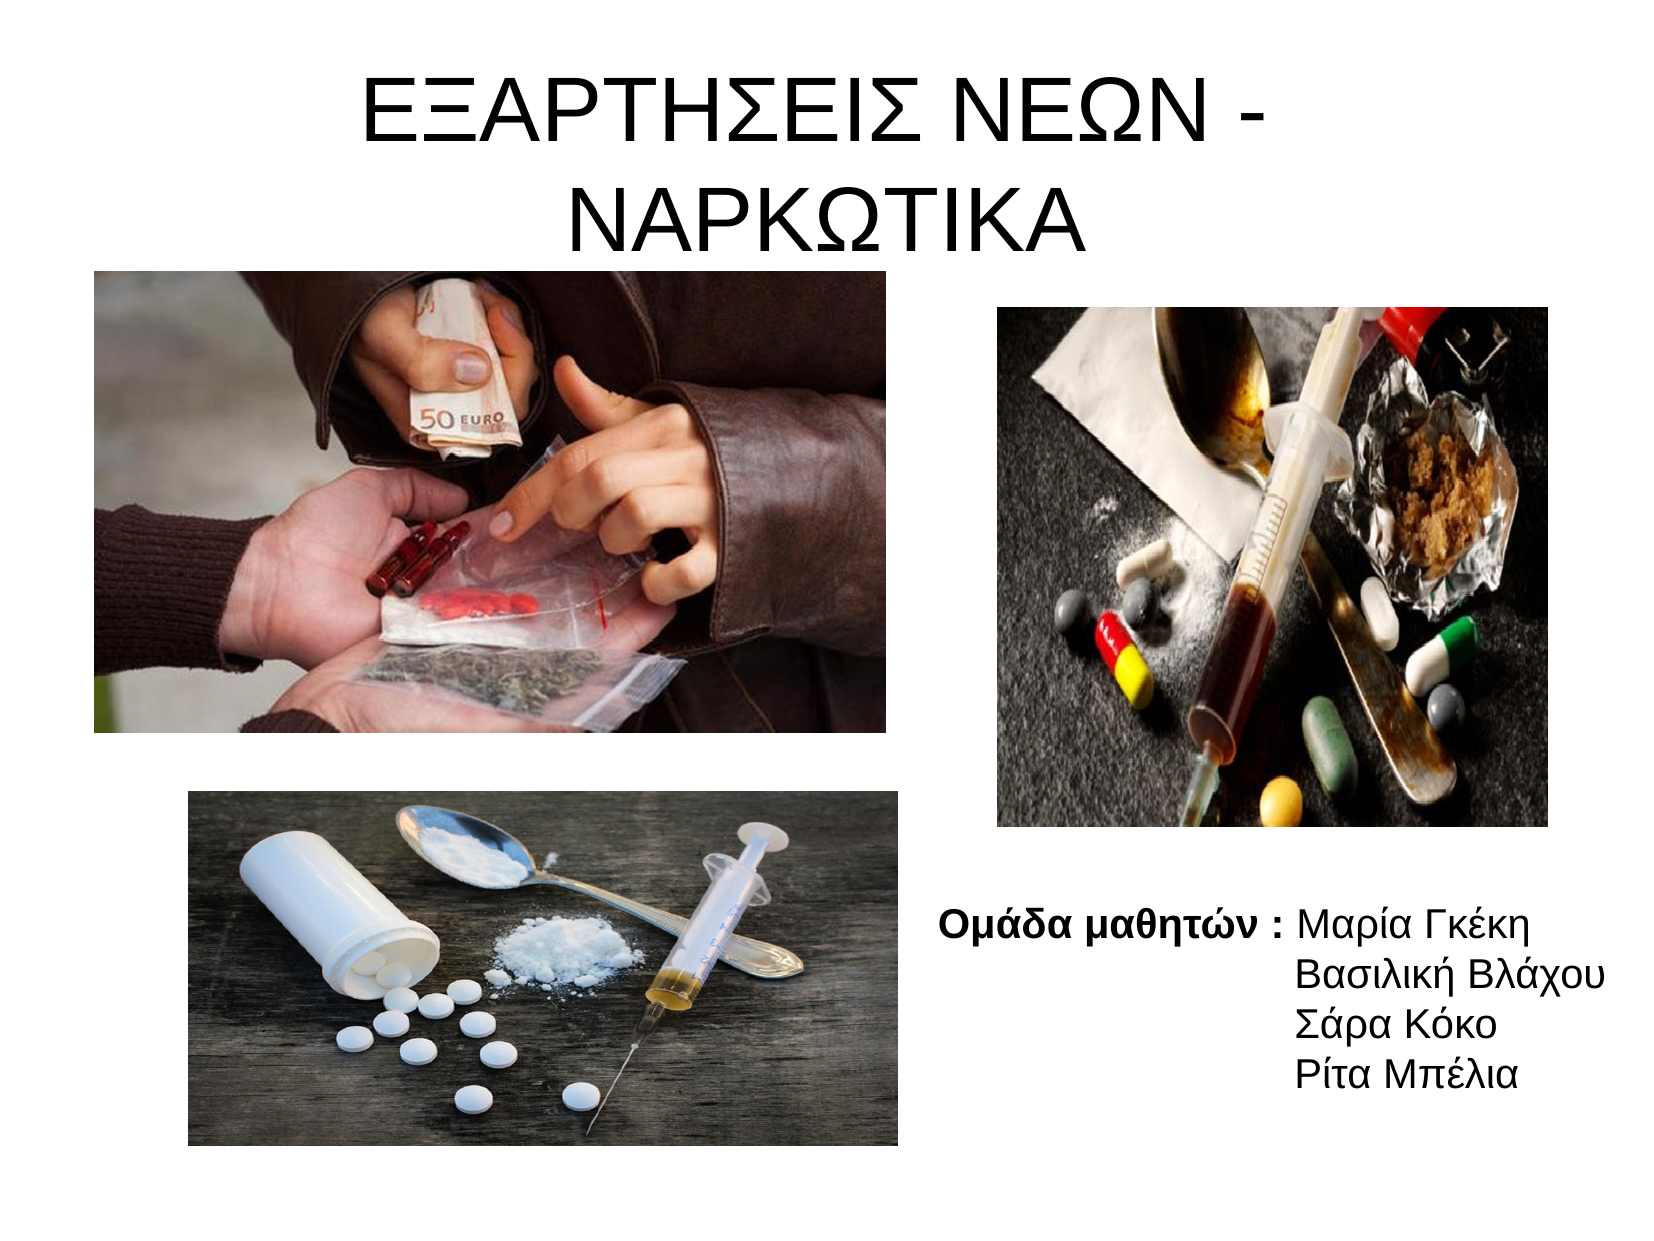

# ΕΞΑΡΤΗΣΕΙΣ ΝΕΩΝ - ΝΑΡΚΩΤΙΚΑ
Ομάδα μαθητών : Μαρία Γκέκη
 Βασιλική Βλάχου
 Σάρα Κόκο
 Ρίτα Μπέλια